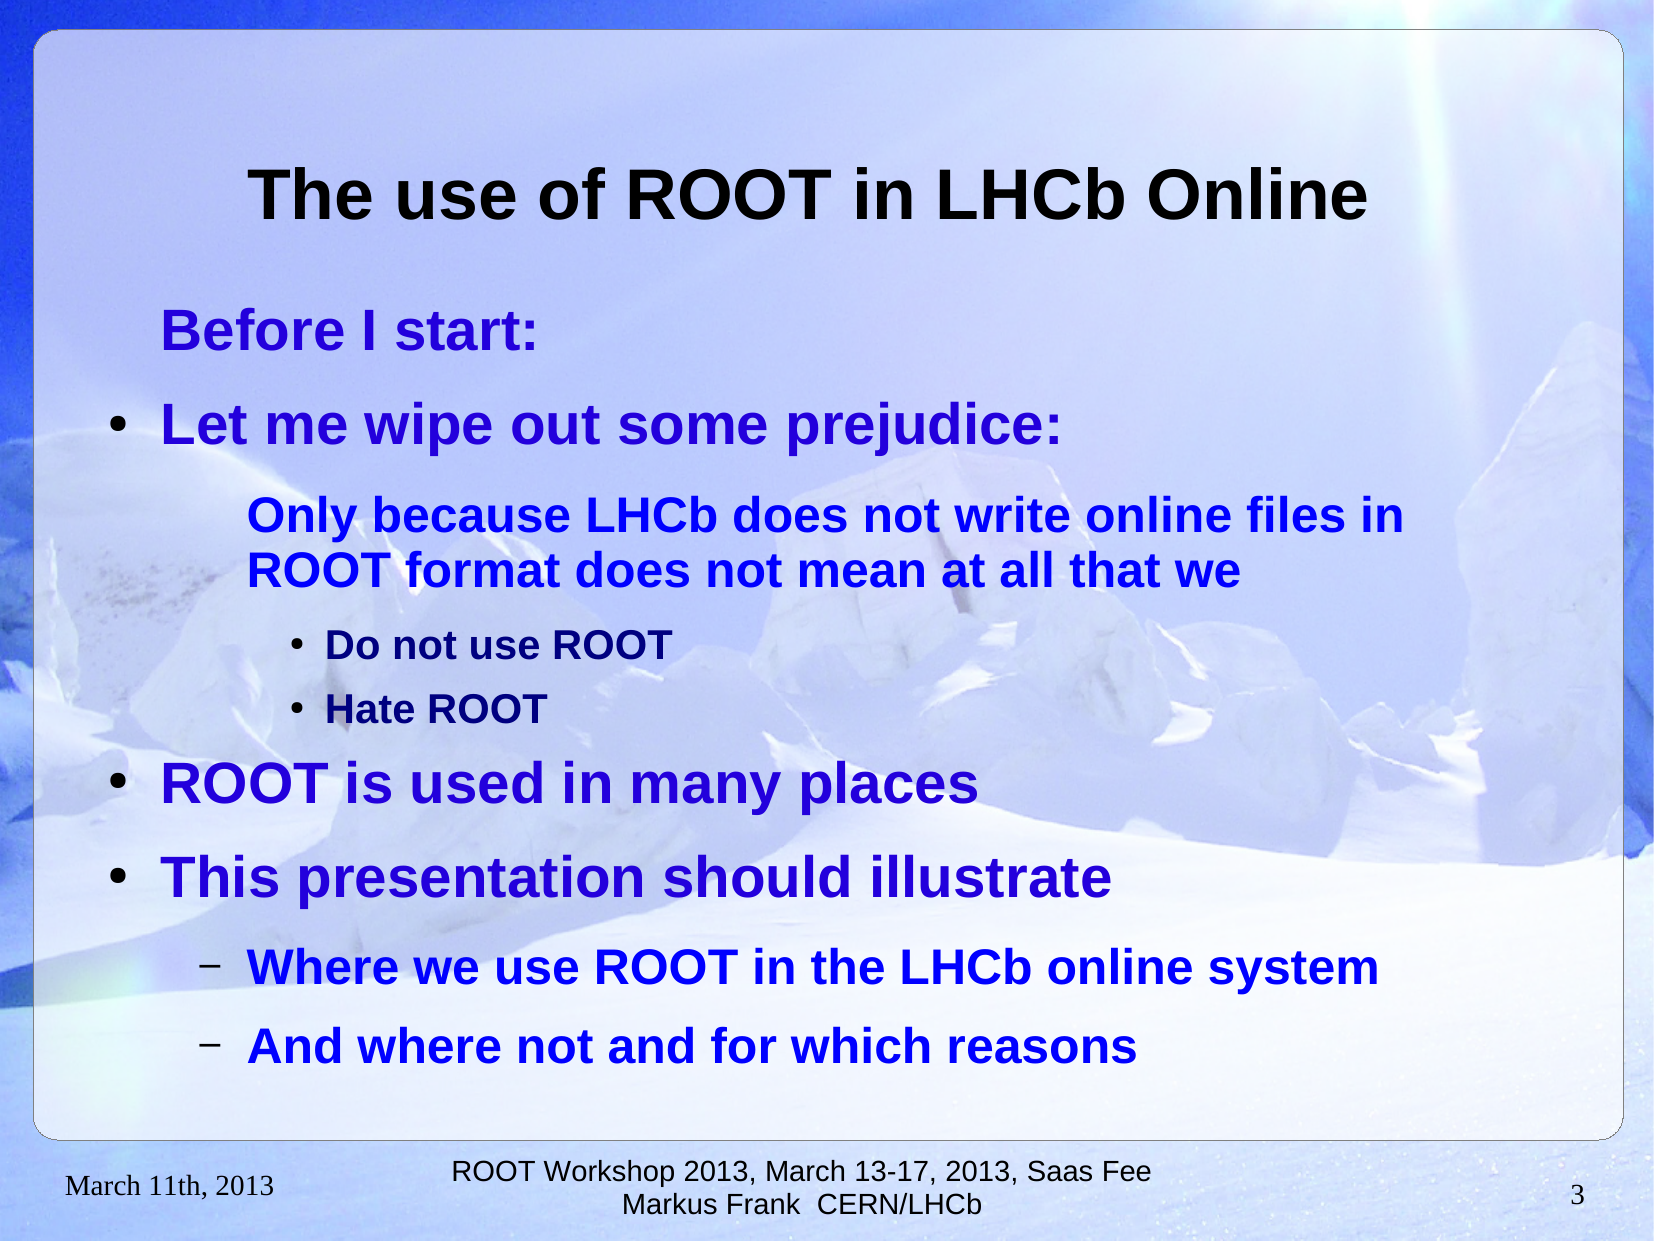

# The use of ROOT in LHCb Online
Before I start:
Let me wipe out some prejudice:
Only because LHCb does not write online files in ROOT format does not mean at all that we
Do not use ROOT
Hate ROOT
ROOT is used in many places
This presentation should illustrate
Where we use ROOT in the LHCb online system
And where not and for which reasons
March 11th, 2013
3